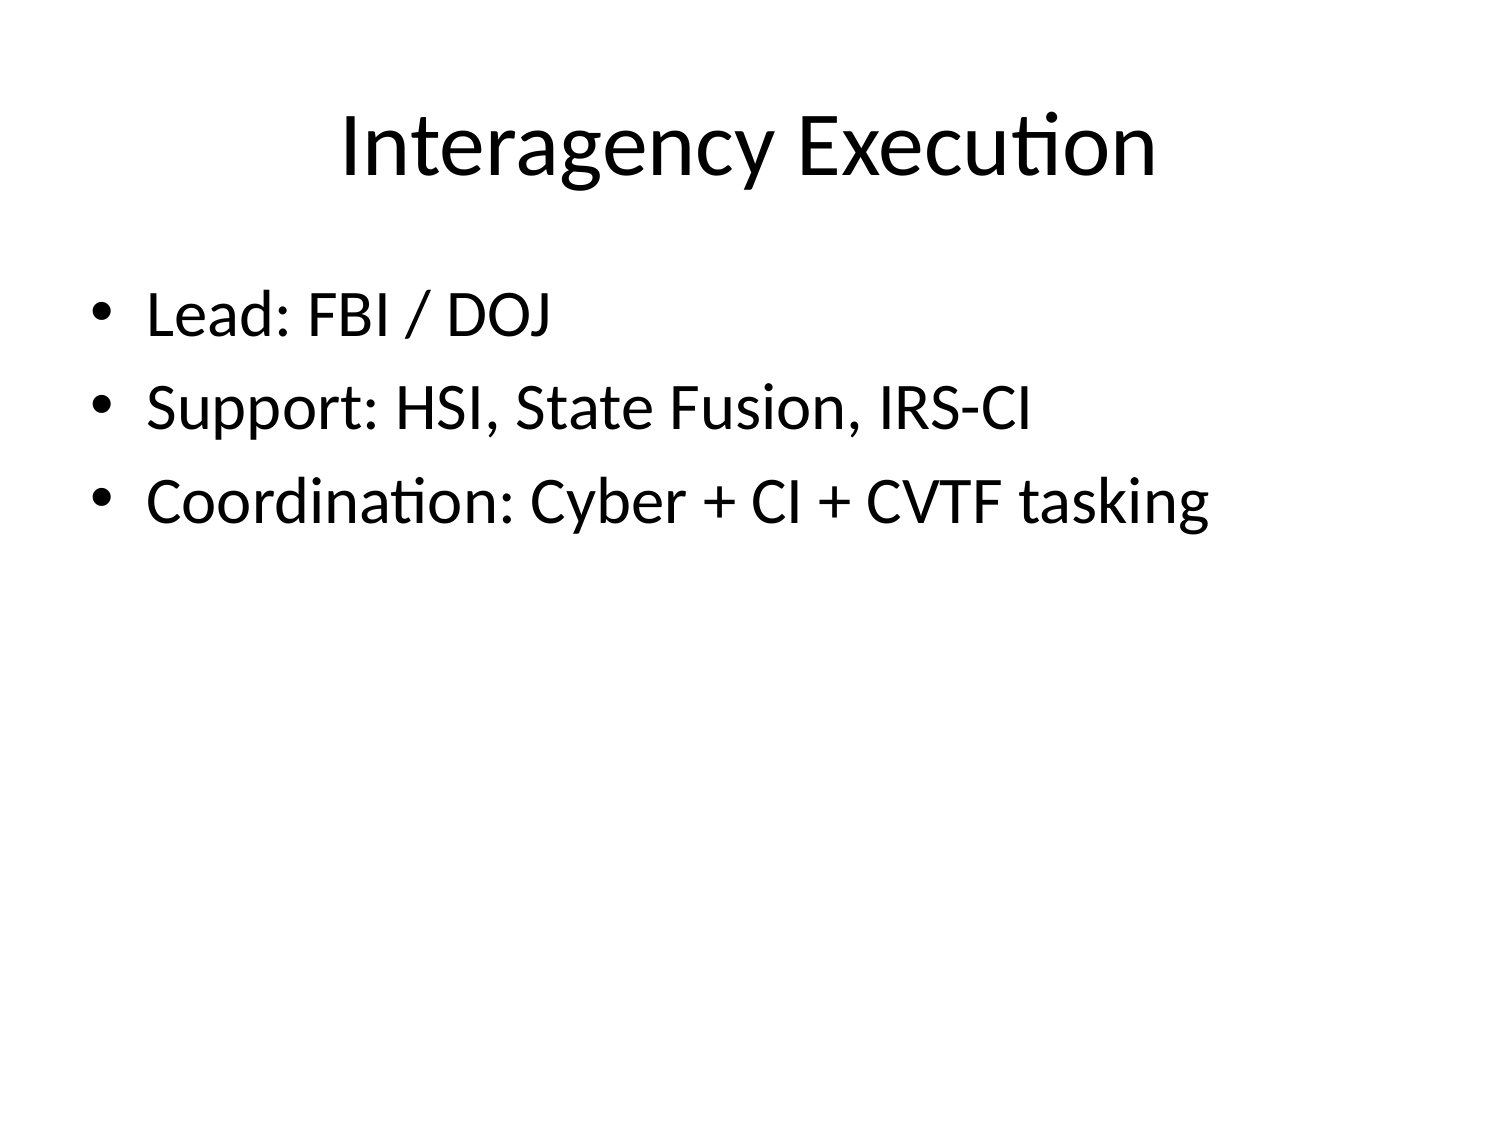

# Interagency Execution
Lead: FBI / DOJ
Support: HSI, State Fusion, IRS-CI
Coordination: Cyber + CI + CVTF tasking